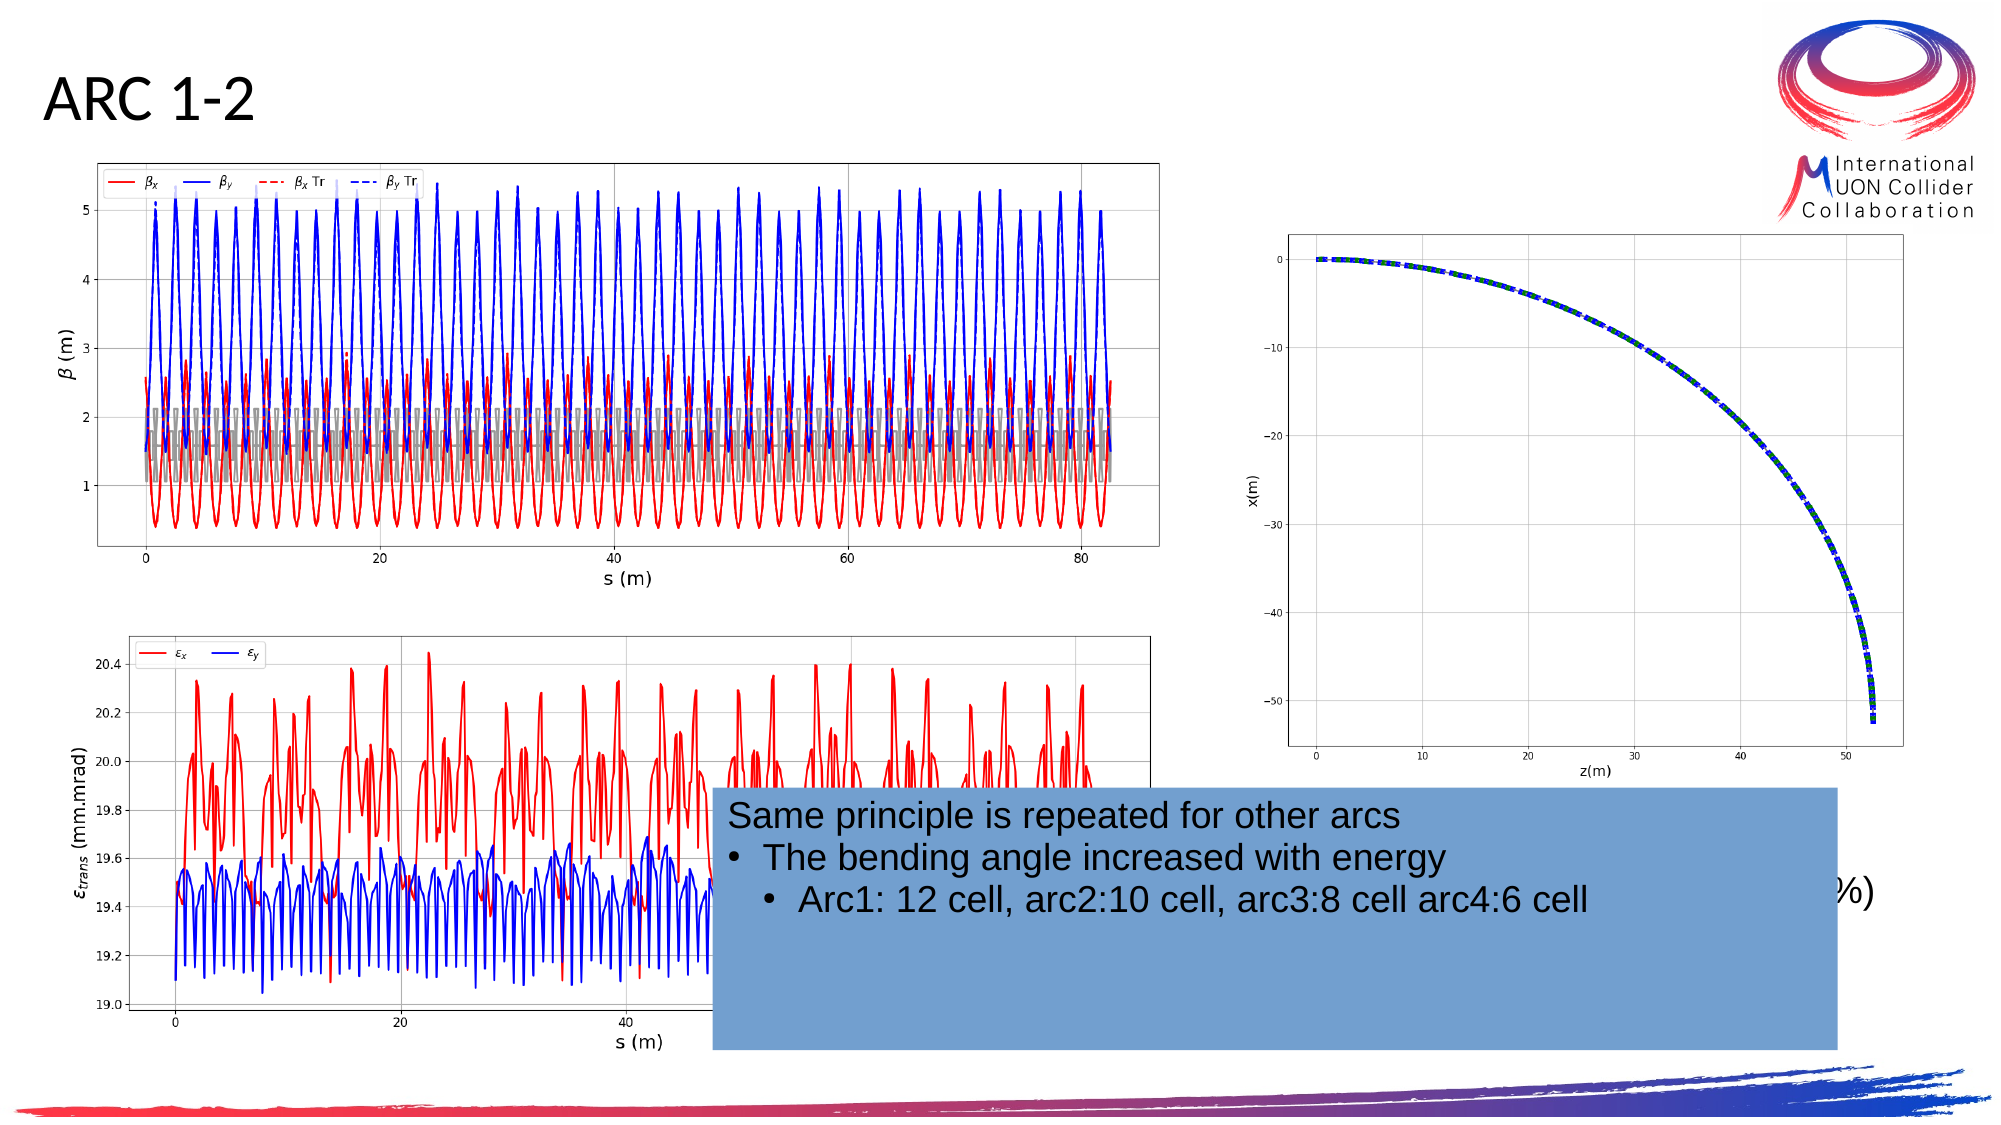

# ARC 1-2
Same principle is repeated for other arcs
The bending angle increased with energy
Arc1: 12 cell, arc2:10 cell, arc3:8 cell arc4:6 cell
Large energy acceptance (> 2.5%)
Very compact (~85 m)